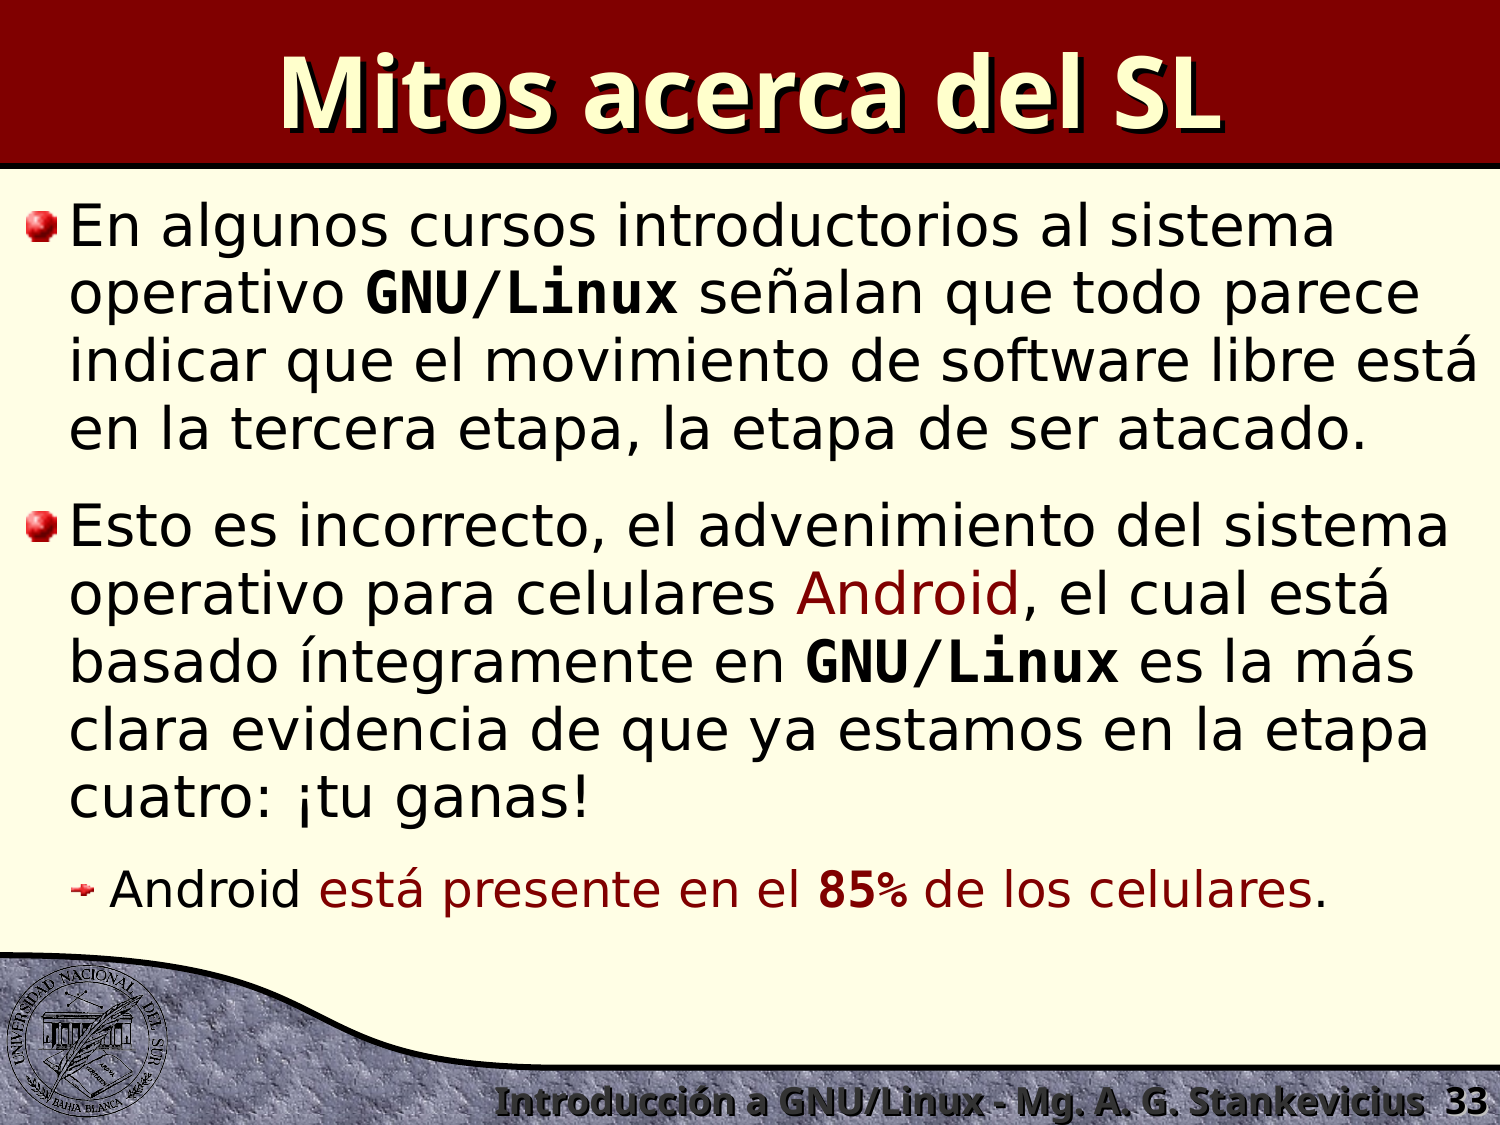

# Mitos acerca del SL
En algunos cursos introductorios al sistema operativo GNU/Linux señalan que todo parece indicar que el movimiento de software libre está en la tercera etapa, la etapa de ser atacado.
Esto es incorrecto, el advenimiento del sistema operativo para celulares Android, el cual está basado íntegramente en GNU/Linux es la más clara evidencia de que ya estamos en la etapa cuatro: ¡tu ganas!
Android está presente en el 85% de los celulares.
33